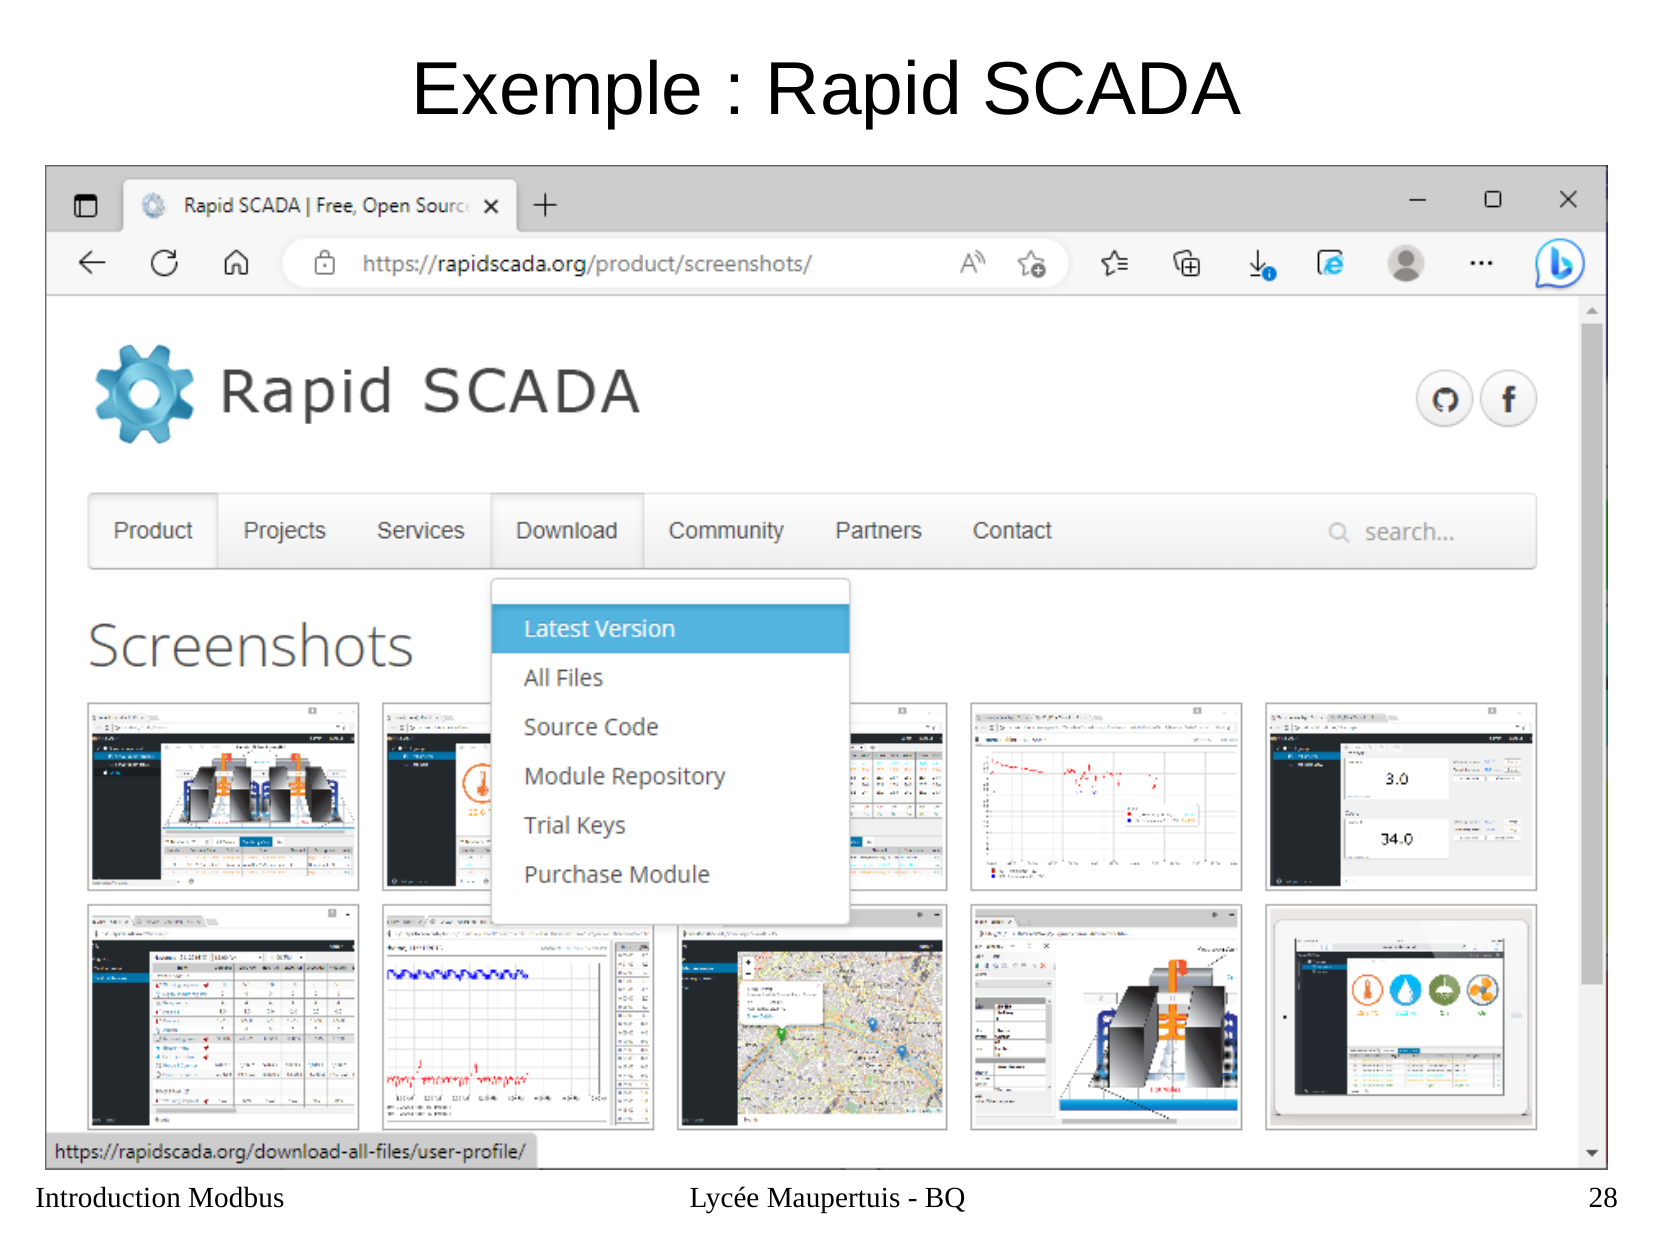

# Exemple : Rapid SCADA
Introduction Modbus
Lycée Maupertuis - BQ
28